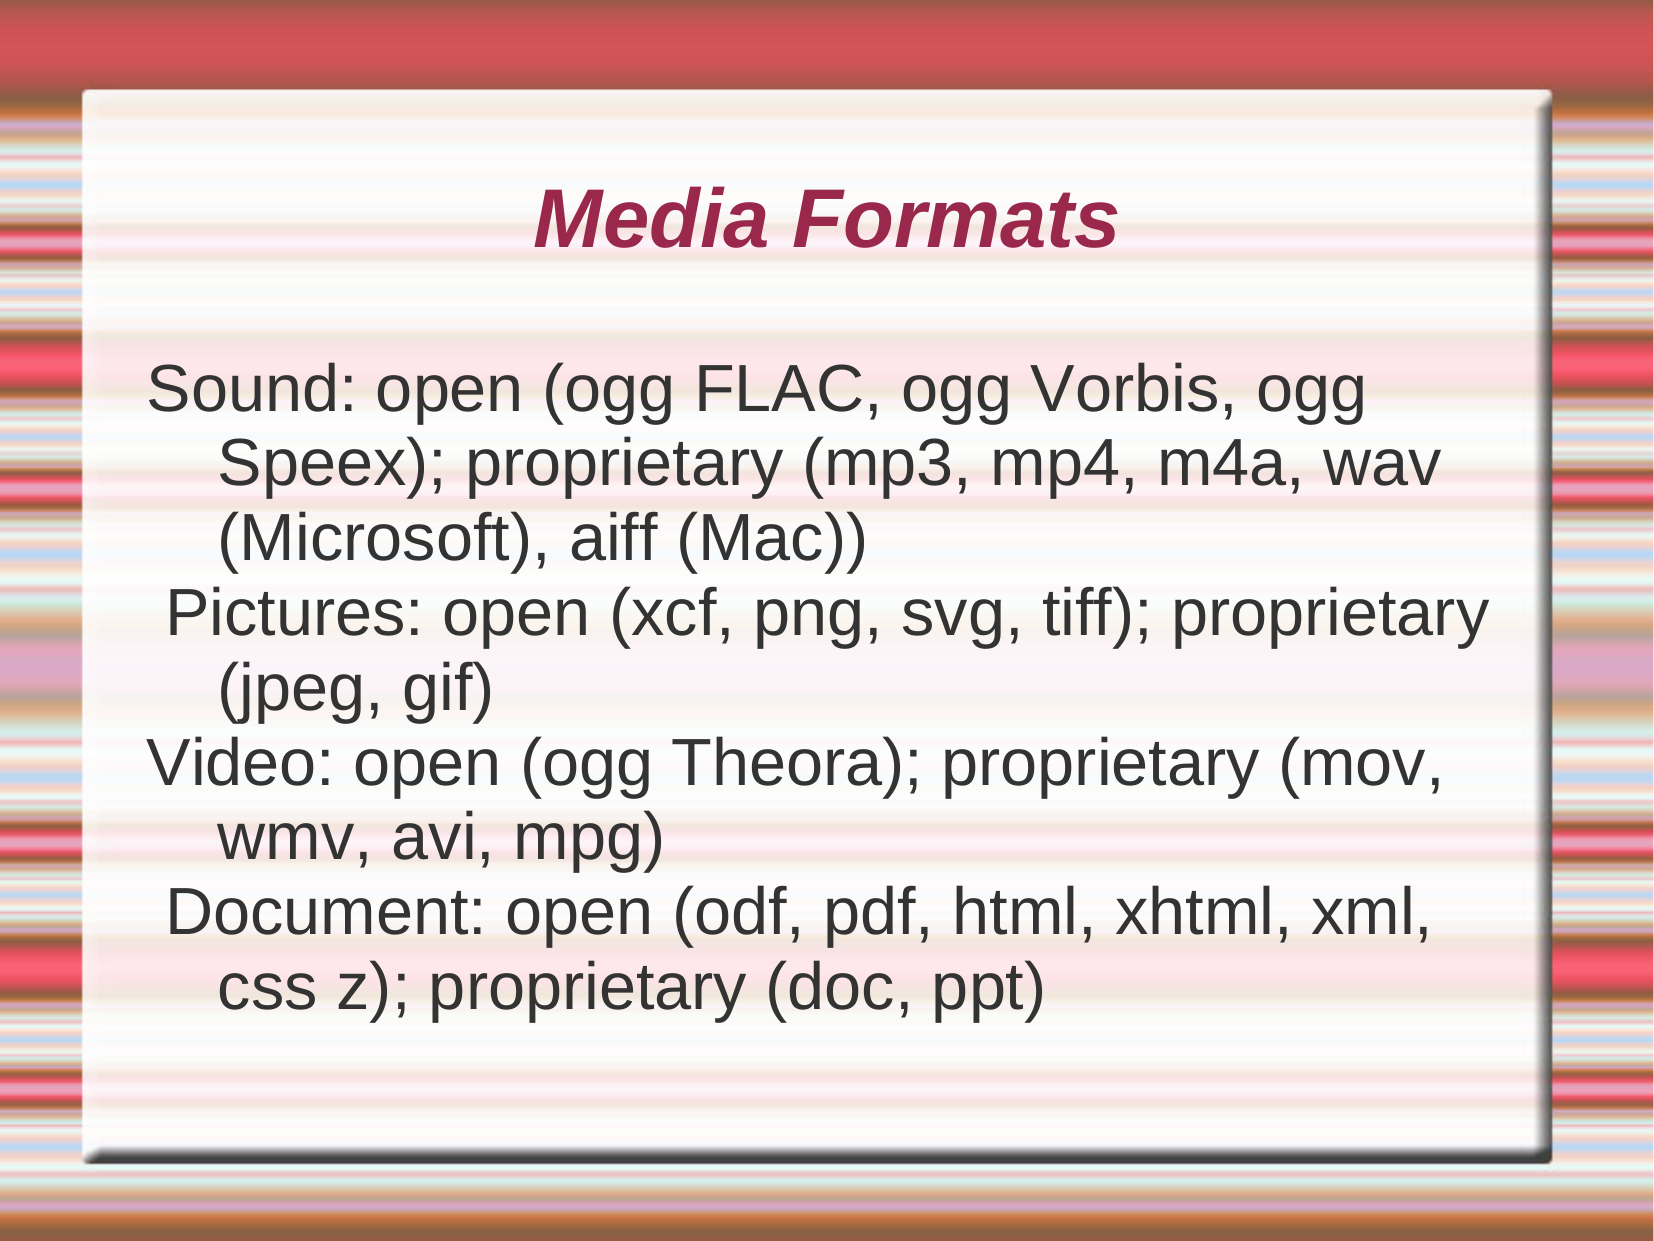

# Media Formats
Sound: open (ogg FLAC, ogg Vorbis, ogg Speex); proprietary (mp3, mp4, m4a, wav (Microsoft), aiff (Mac))
 Pictures: open (xcf, png, svg, tiff); proprietary (jpeg, gif)
Video: open (ogg Theora); proprietary (mov, wmv, avi, mpg)
 Document: open (odf, pdf, html, xhtml, xml, css z); proprietary (doc, ppt)